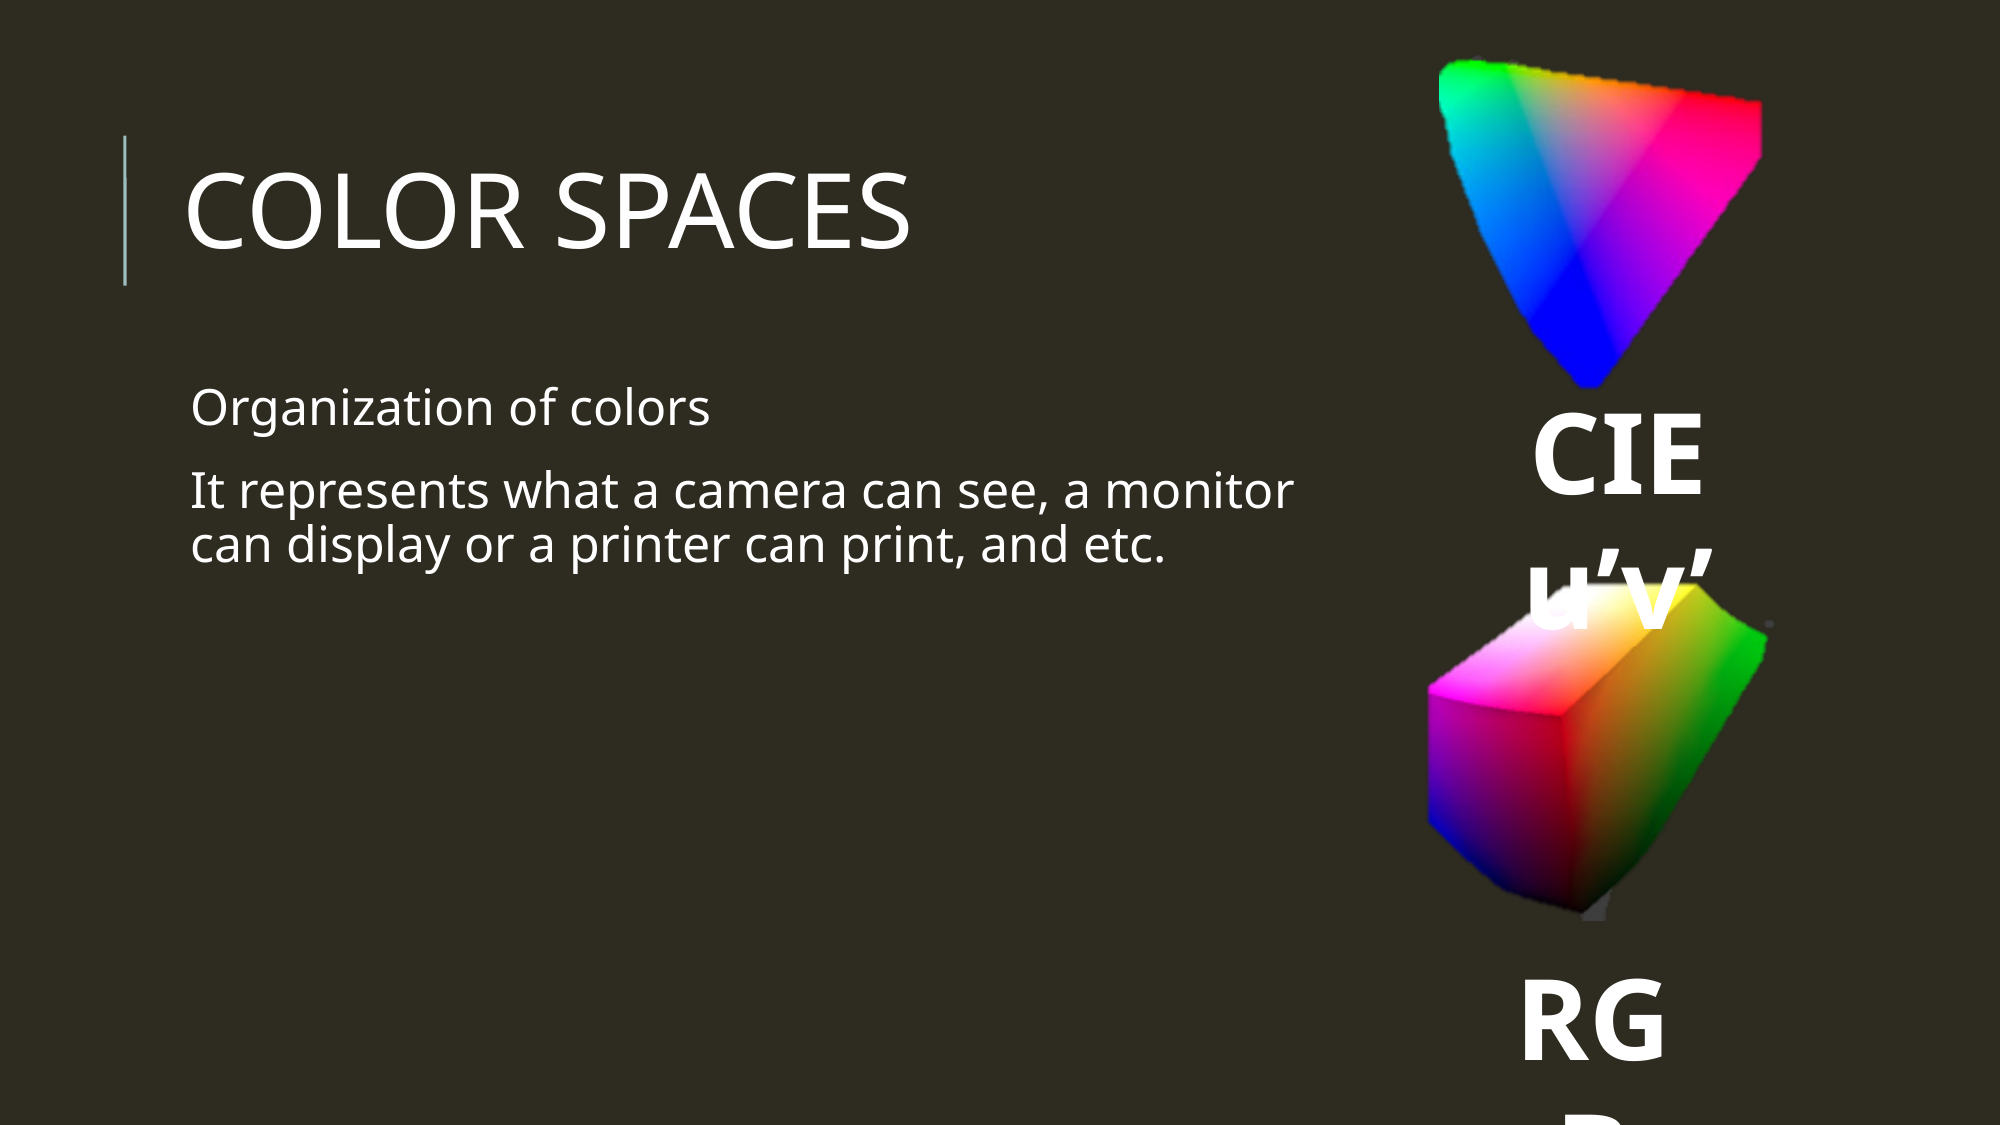

# COLOR SPACES
CIE u’v’
Organization of colors
It represents what a camera can see, a monitor can display or a printer can print, and etc.
RGB